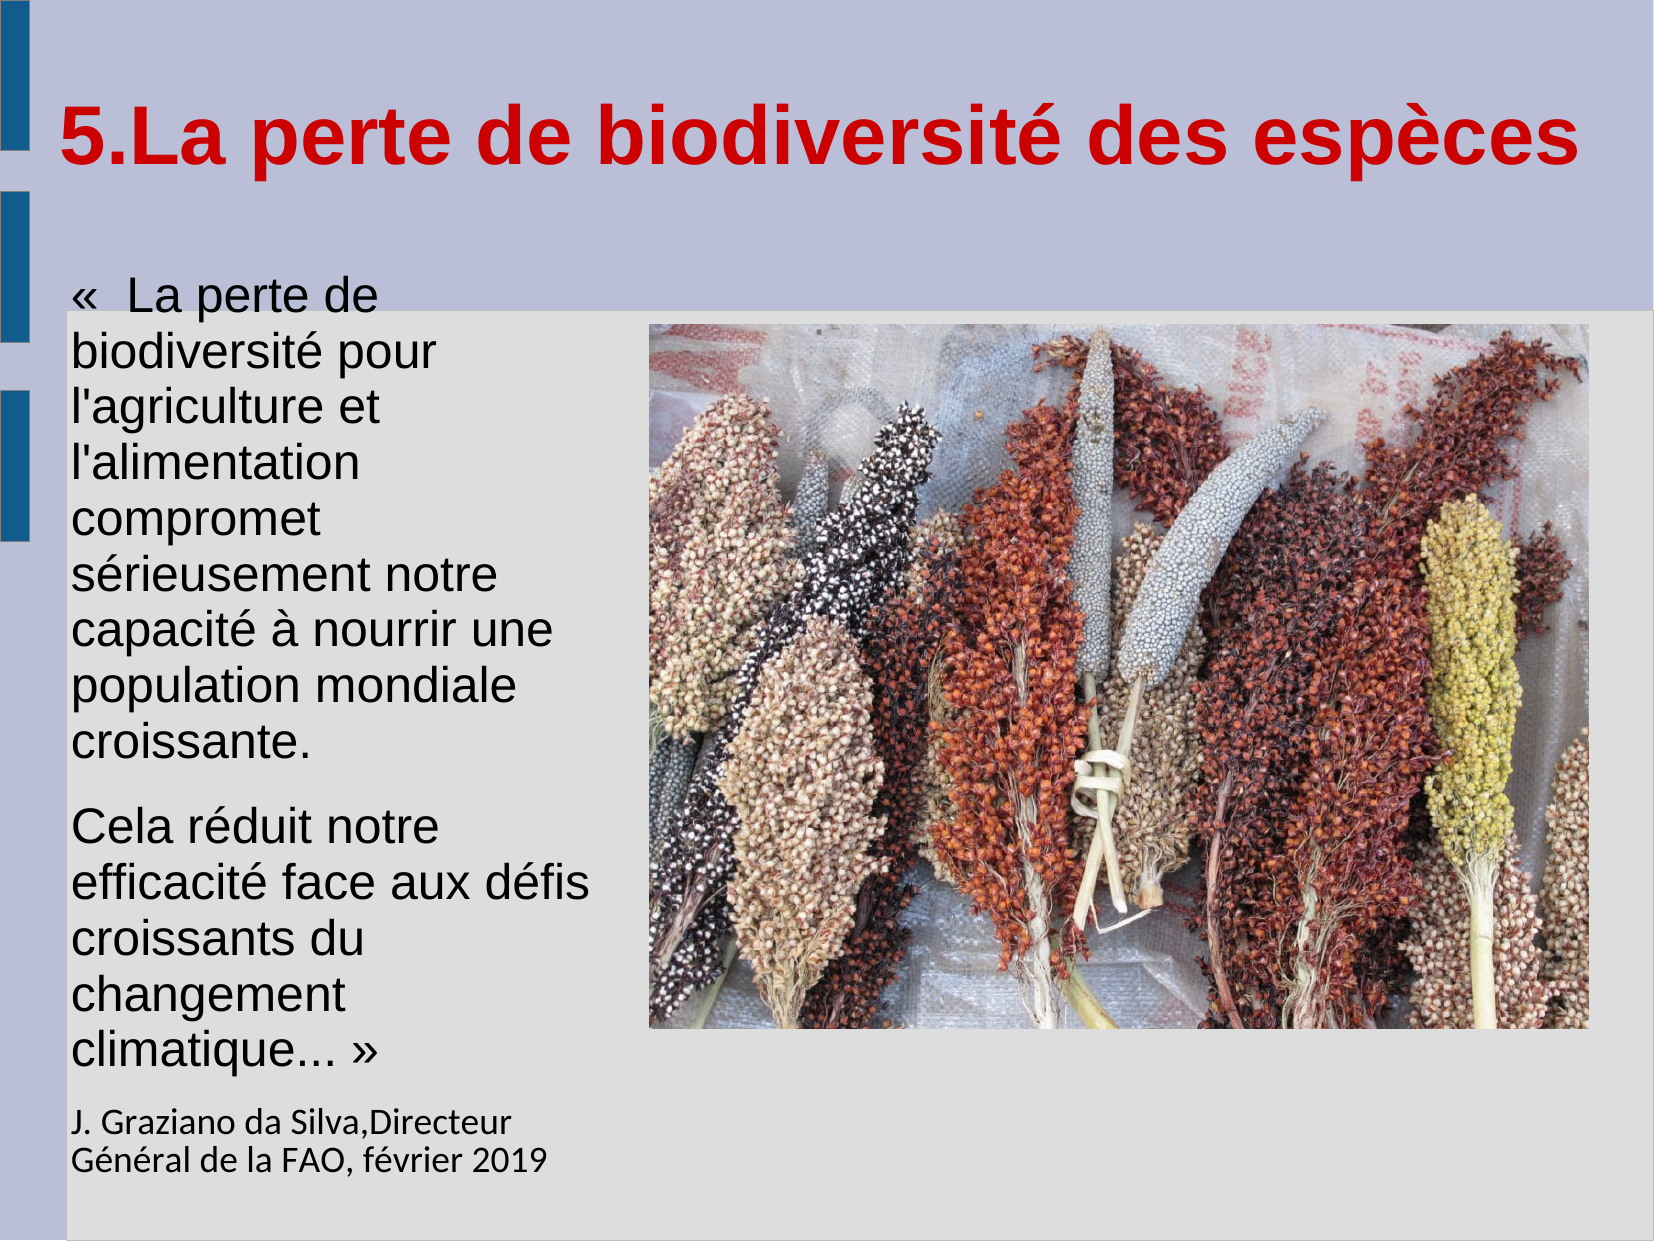

# 5.La perte de biodiversité des espèces
«  La perte de biodiversité pour l'agriculture et l'alimentation compromet sérieusement notre capacité à nourrir une population mondiale croissante.
Cela réduit notre efficacité face aux défis croissants du changement climatique... »
J. Graziano da Silva,Directeur Général de la FAO, février 2019